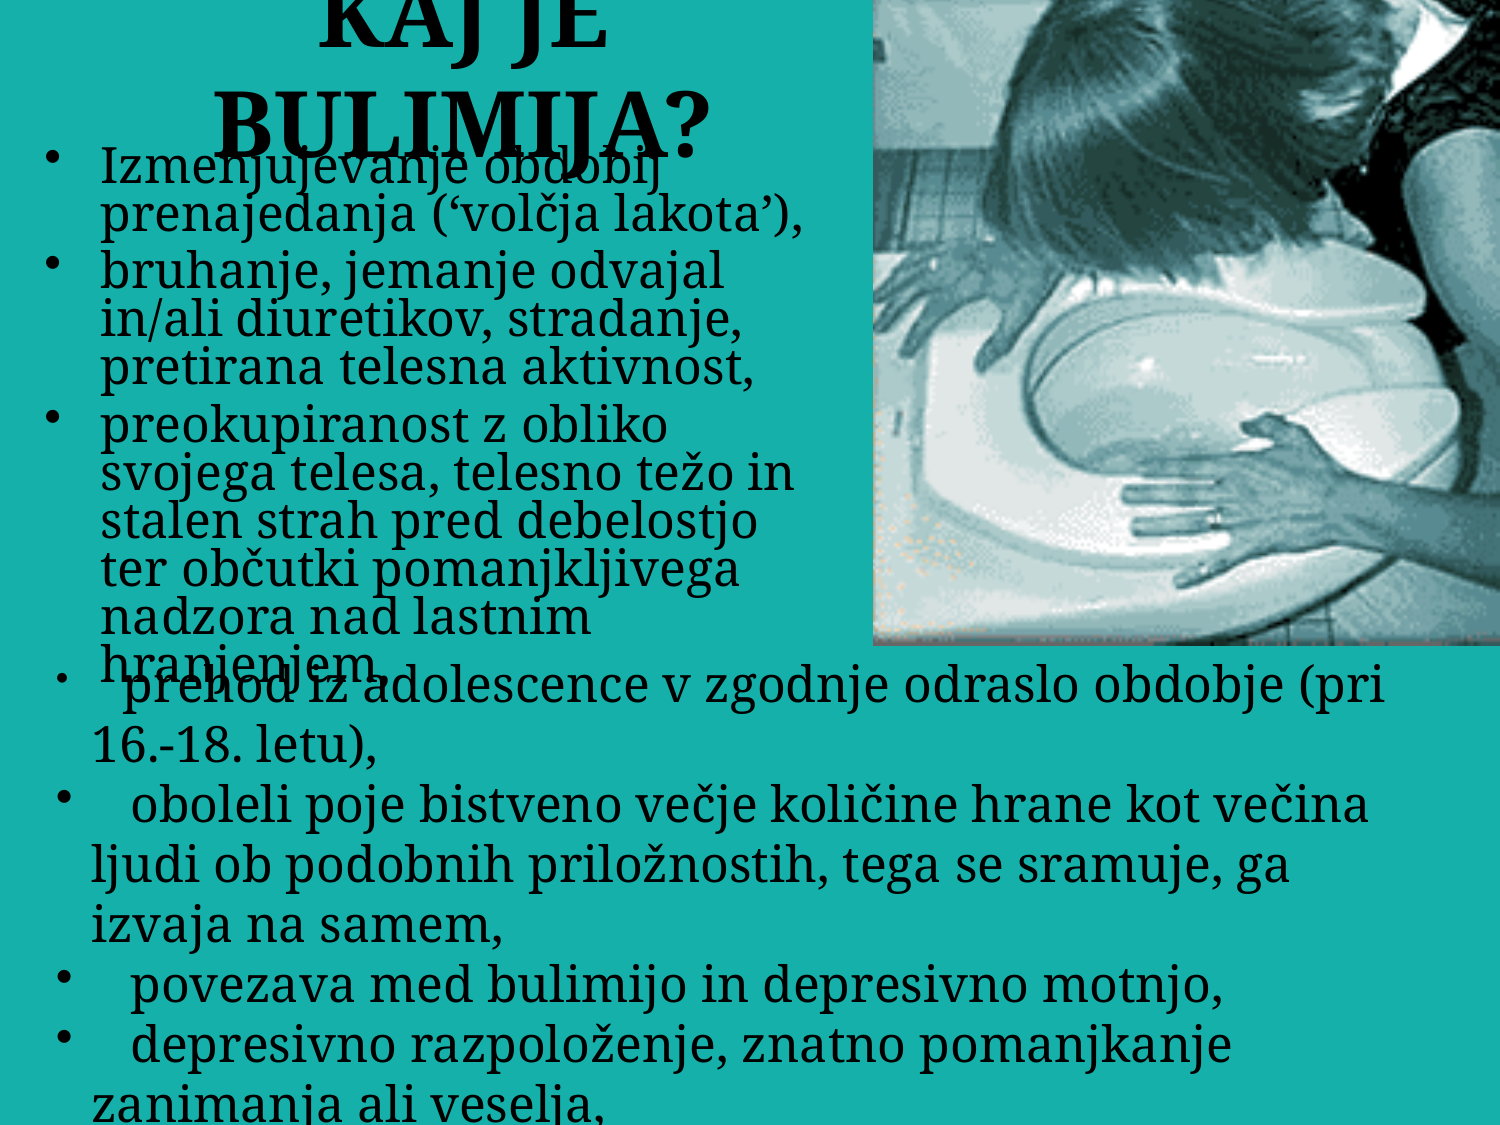

# KAJ JE BULIMIJA?
Izmenjujevanje obdobij prenajedanja (‘volčja lakota’),
bruhanje, jemanje odvajal in/ali diuretikov, stradanje, pretirana telesna aktivnost,
preokupiranost z obliko svojega telesa, telesno težo in stalen strah pred debelostjo ter občutki pomanjkljivega nadzora nad lastnim hranjenjem,
 prehod iz adolescence v zgodnje odraslo obdobje (pri 16.-18. letu),
 oboleli poje bistveno večje količine hrane kot večina ljudi ob podobnih priložnostih, tega se sramuje, ga izvaja na samem,
 povezava med bulimijo in depresivno motnjo,
 depresivno razpoloženje, znatno pomanjkanje zanimanja ali veselja,
 pomanjkanje energije, povečana utrujenost ali razdražljivost,
 pogosti samomori.